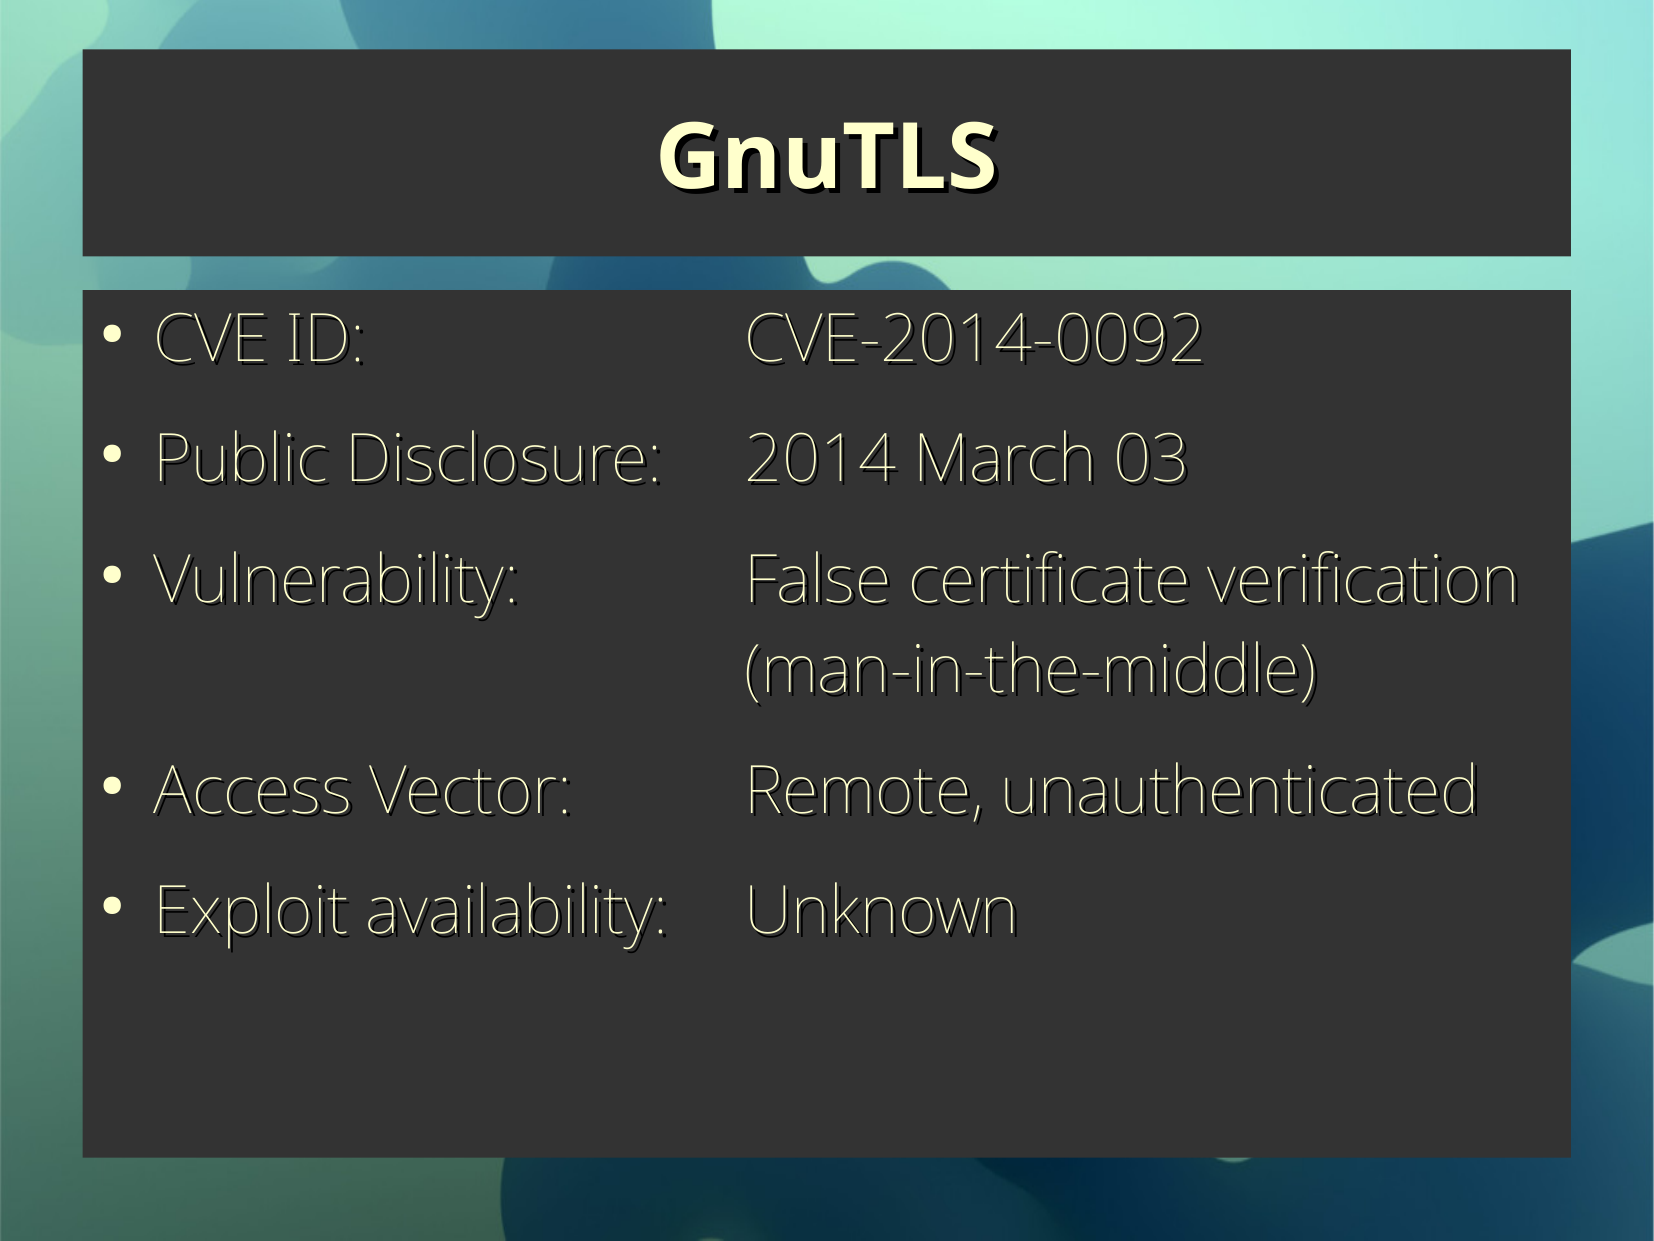

# GnuTLS
CVE ID:						CVE-2014-0092
Public Disclosure:		2014 March 03
Vulnerability:				False certificate verification
 				(man-in-the-middle)
Access Vector:			Remote, unauthenticated
Exploit availability:		Unknown